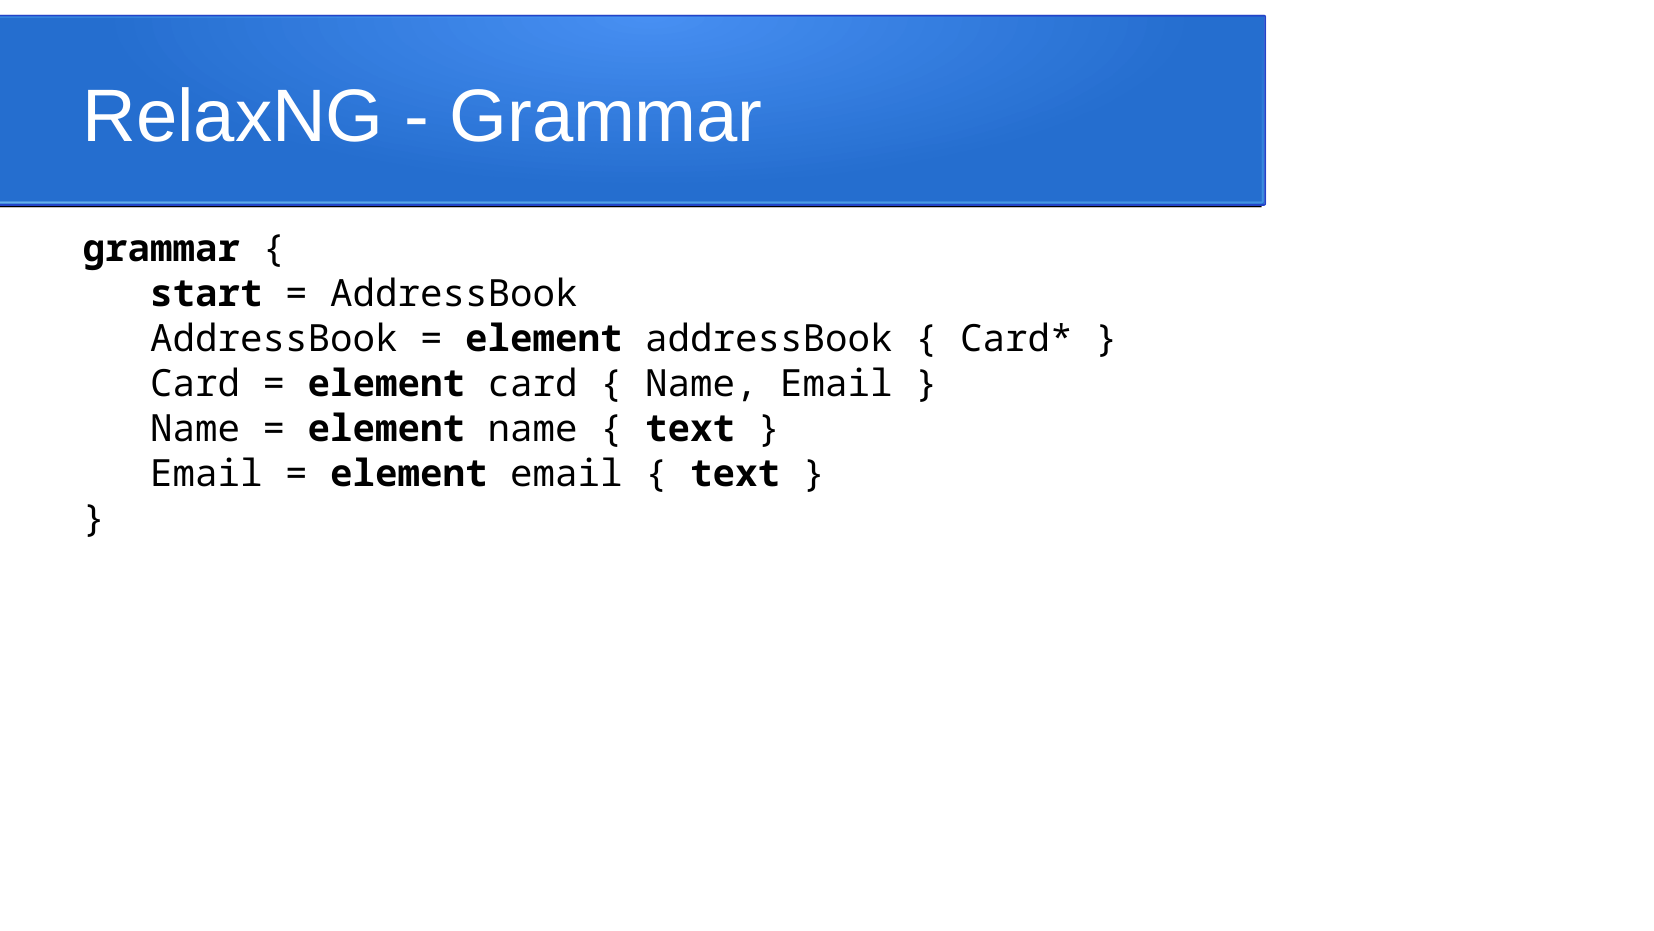

RelaxNG - Grammar
grammar {
 start = AddressBook
 AddressBook = element addressBook { Card* }
 Card = element card { Name, Email }
 Name = element name { text }
 Email = element email { text }
}